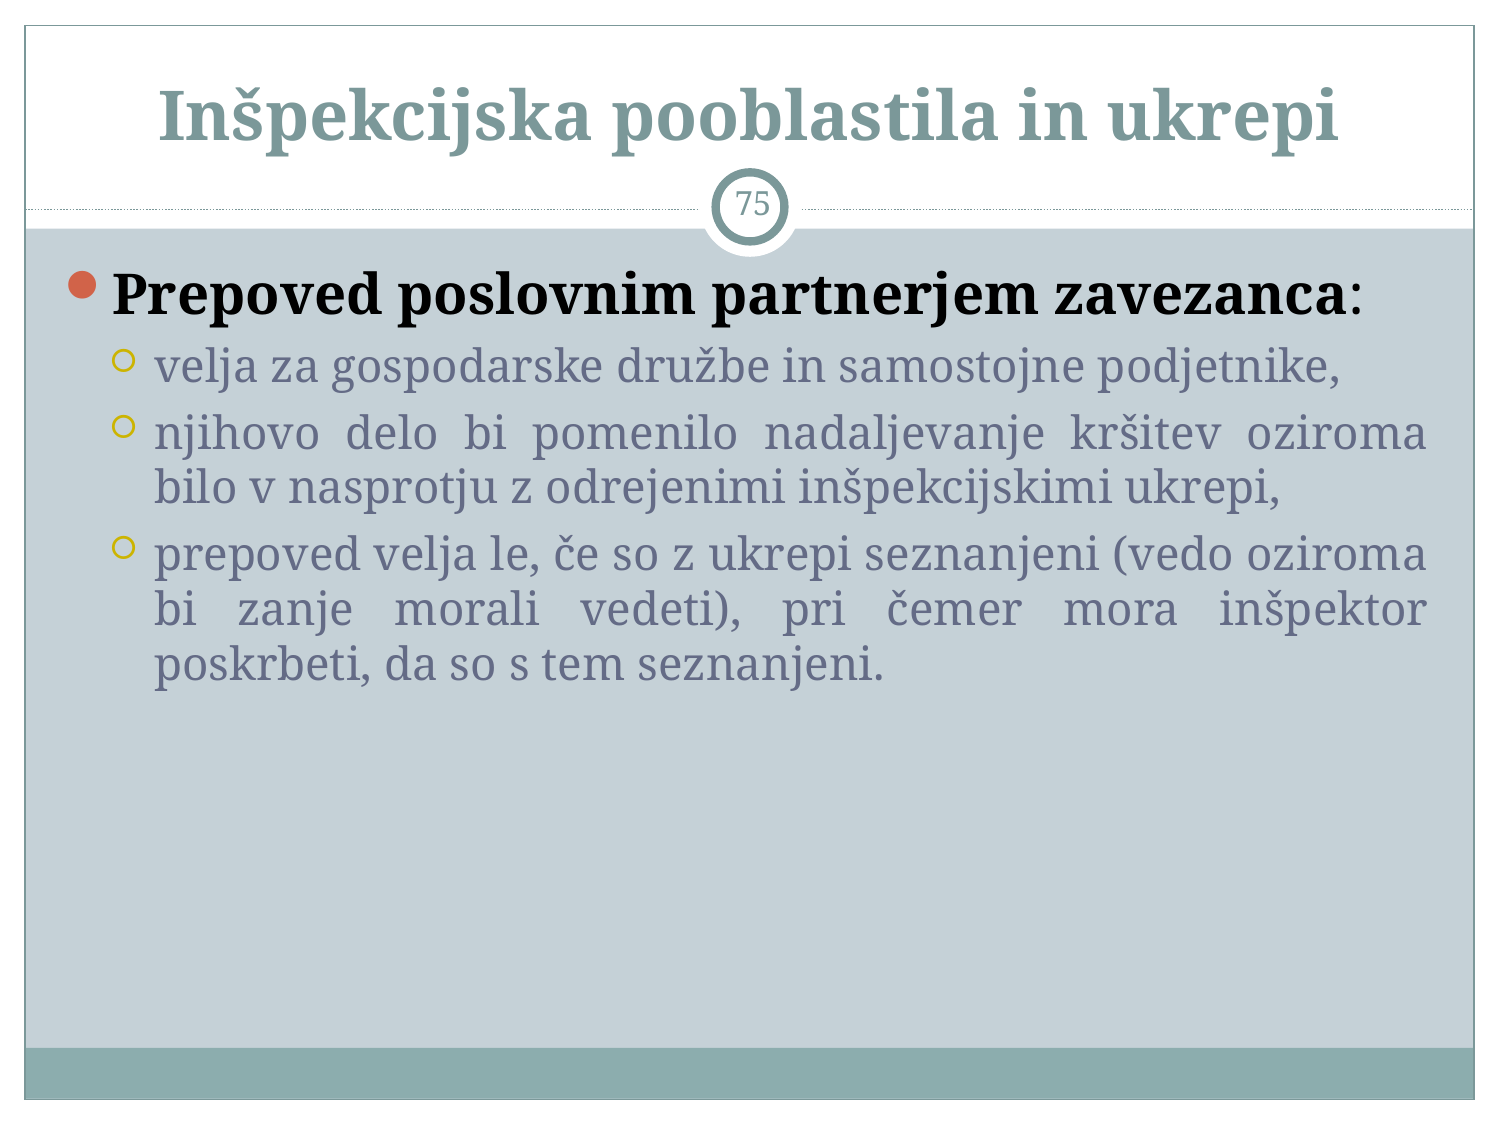

# Inšpekcijska pooblastila in ukrepi
Prepoved poslovnim partnerjem zavezanca:
velja za gospodarske družbe in samostojne podjetnike,
njihovo delo bi pomenilo nadaljevanje kršitev oziroma bilo v nasprotju z odrejenimi inšpekcijskimi ukrepi,
prepoved velja le, če so z ukrepi seznanjeni (vedo oziroma bi zanje morali vedeti), pri čemer mora inšpektor poskrbeti, da so s tem seznanjeni.